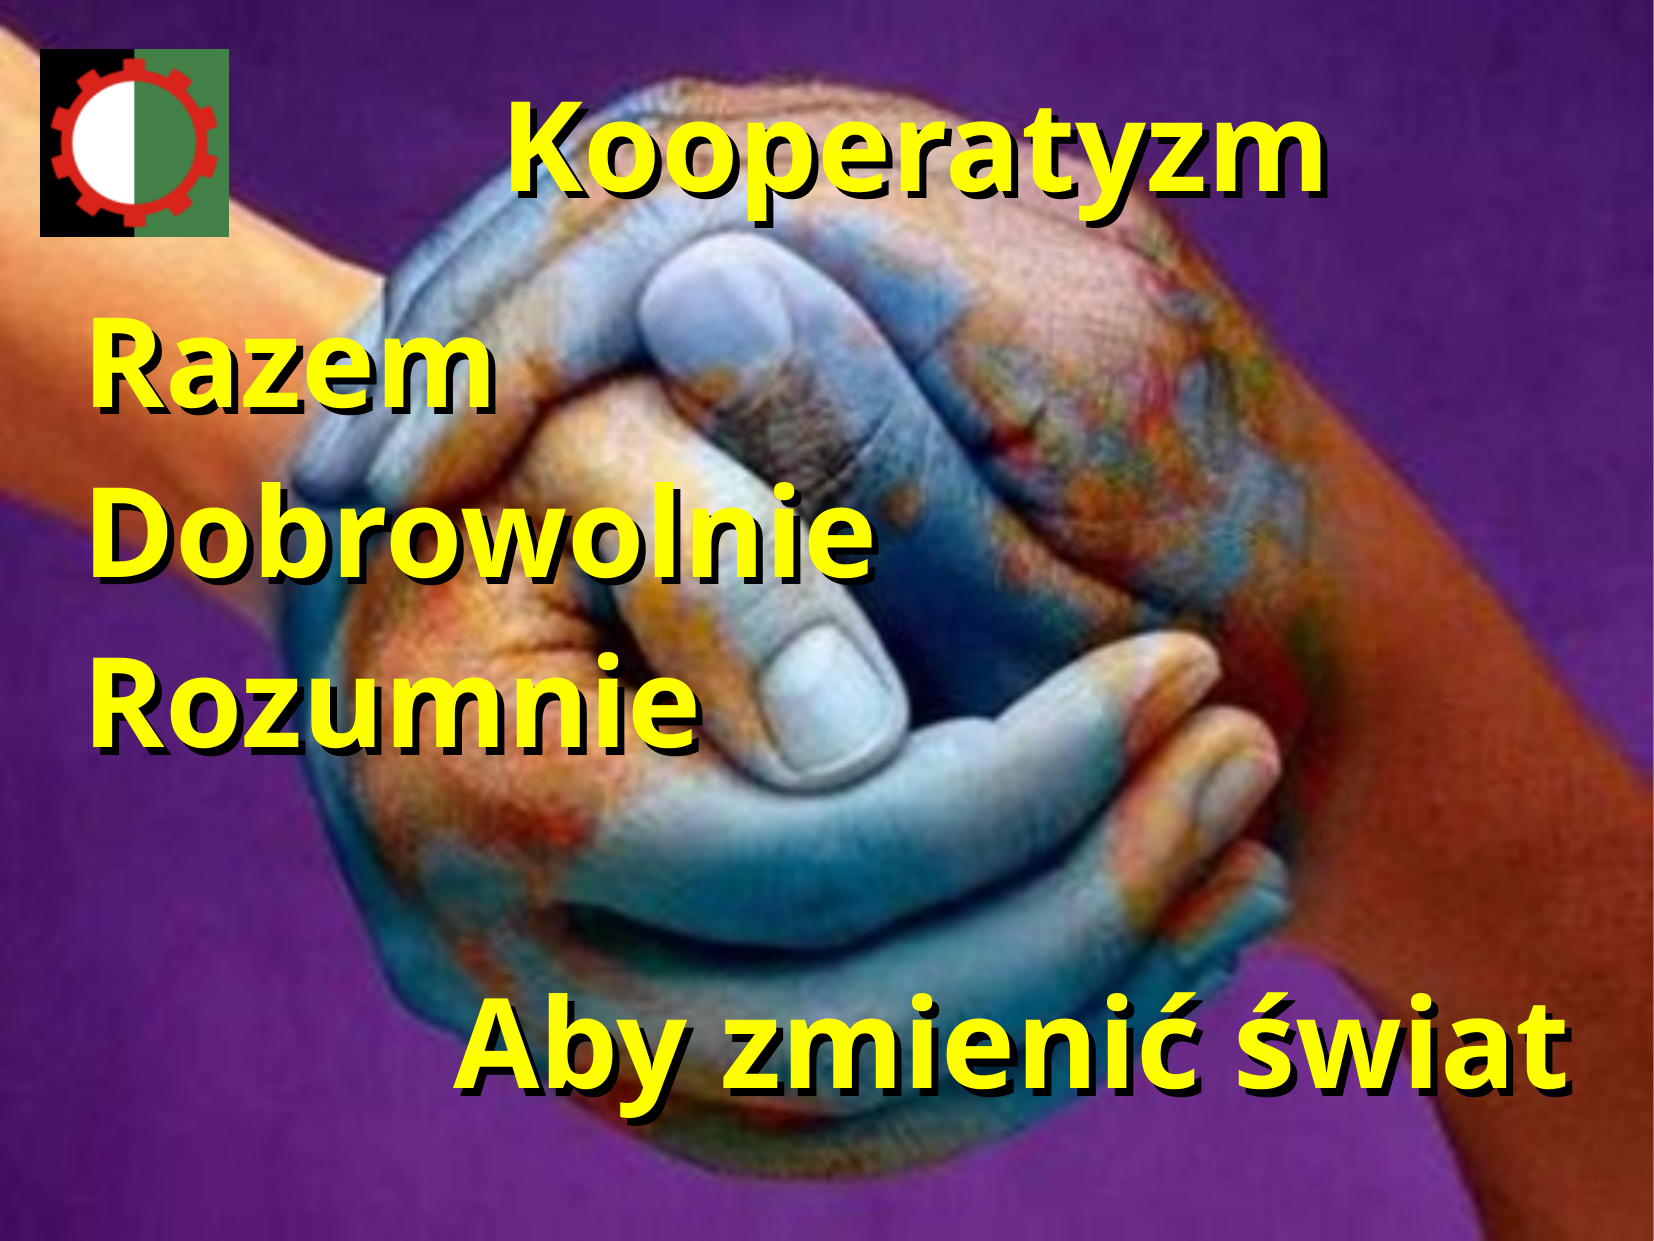

Kooperatyzm
# Razem
Dobrowolnie
Rozumnie
Aby zmienić świat